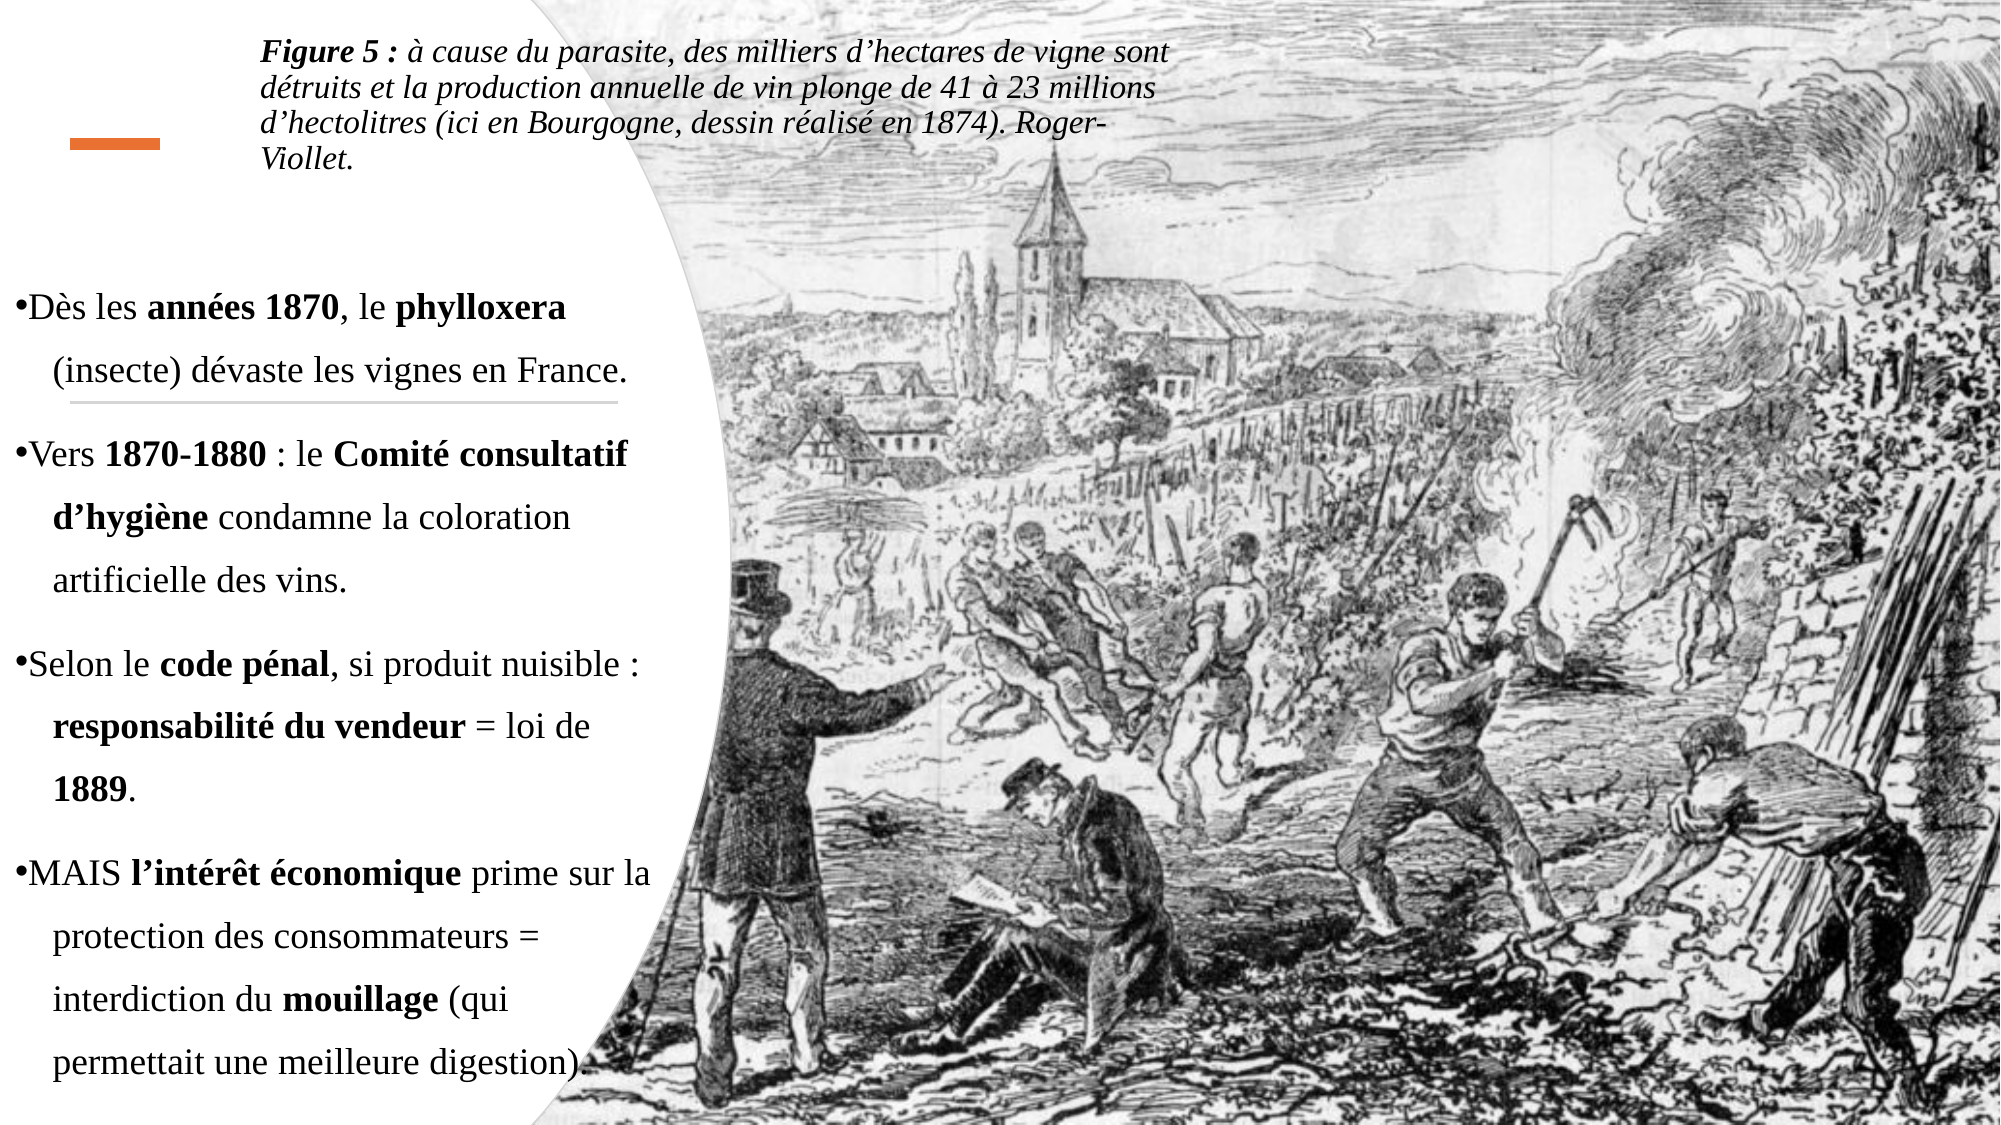

# Figure 5 : à cause du parasite, des milliers d’hectares de vigne sont détruits et la production annuelle de vin plonge de 41 à 23 millions d’hectolitres (ici en Bourgogne, dessin réalisé en 1874). Roger-Viollet.
Dès les années 1870, le phylloxera (insecte) dévaste les vignes en France.
Vers 1870-1880 : le Comité consultatif d’hygiène condamne la coloration artificielle des vins.
Selon le code pénal, si produit nuisible : responsabilité du vendeur = loi de 1889.
MAIS l’intérêt économique prime sur la protection des consommateurs = interdiction du mouillage (qui permettait une meilleure digestion).